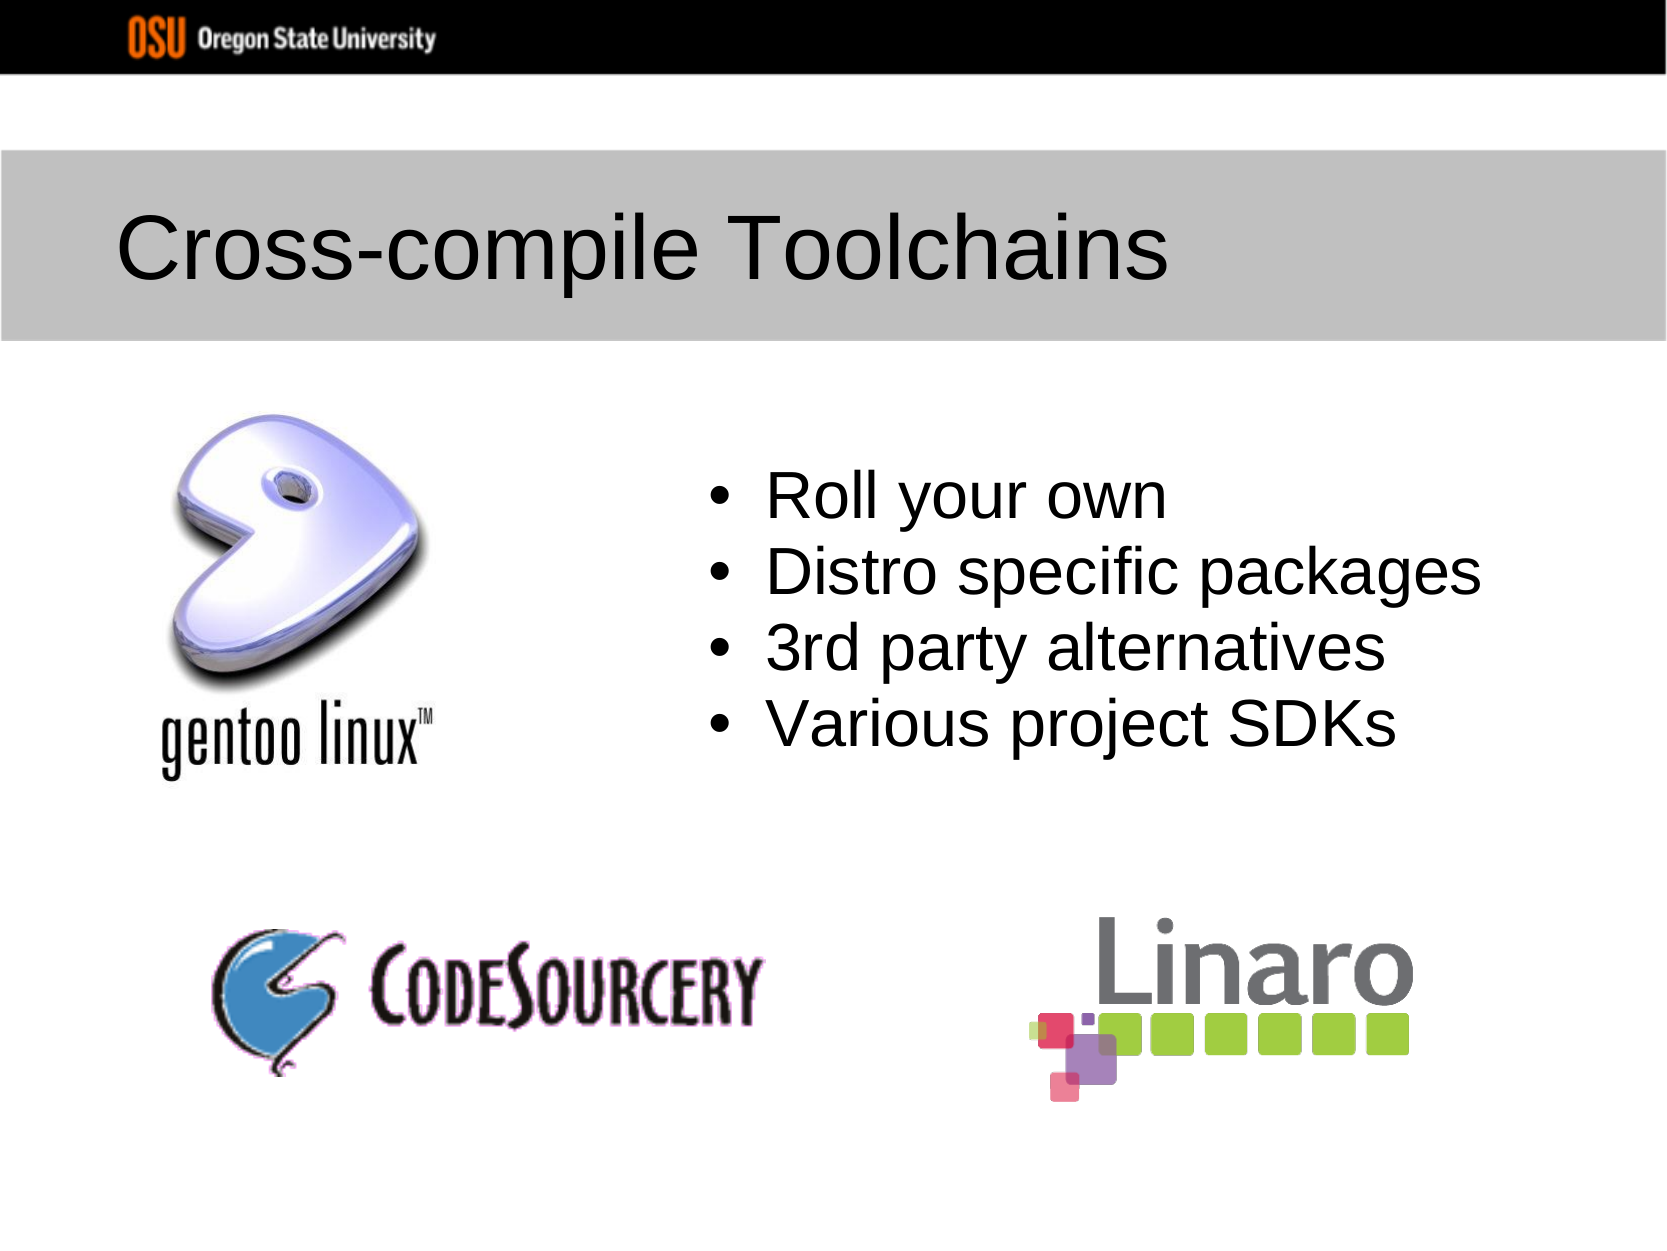

# Cross-compile Toolchains
Roll your own
Distro specific packages
3rd party alternatives
Various project SDKs